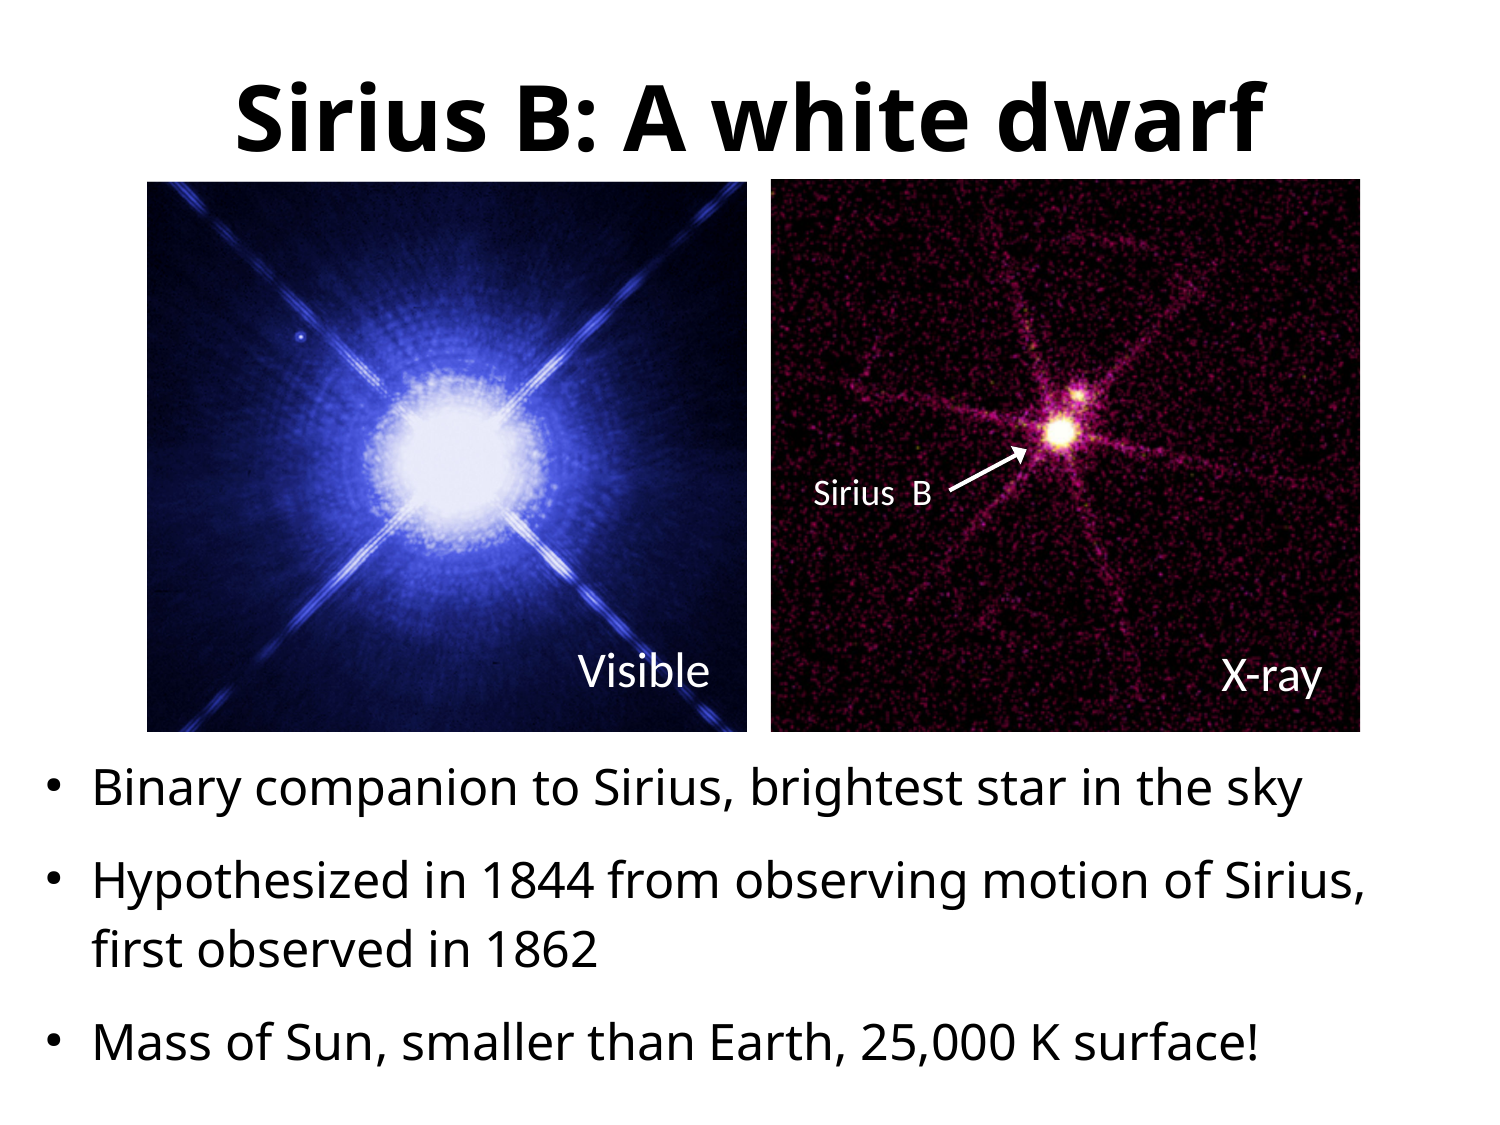

# Sirius B: A white dwarf
Sirius B
Visible
X-ray
Binary companion to Sirius, brightest star in the sky
Hypothesized in 1844 from observing motion of Sirius, first observed in 1862
Mass of Sun, smaller than Earth, 25,000 K surface!